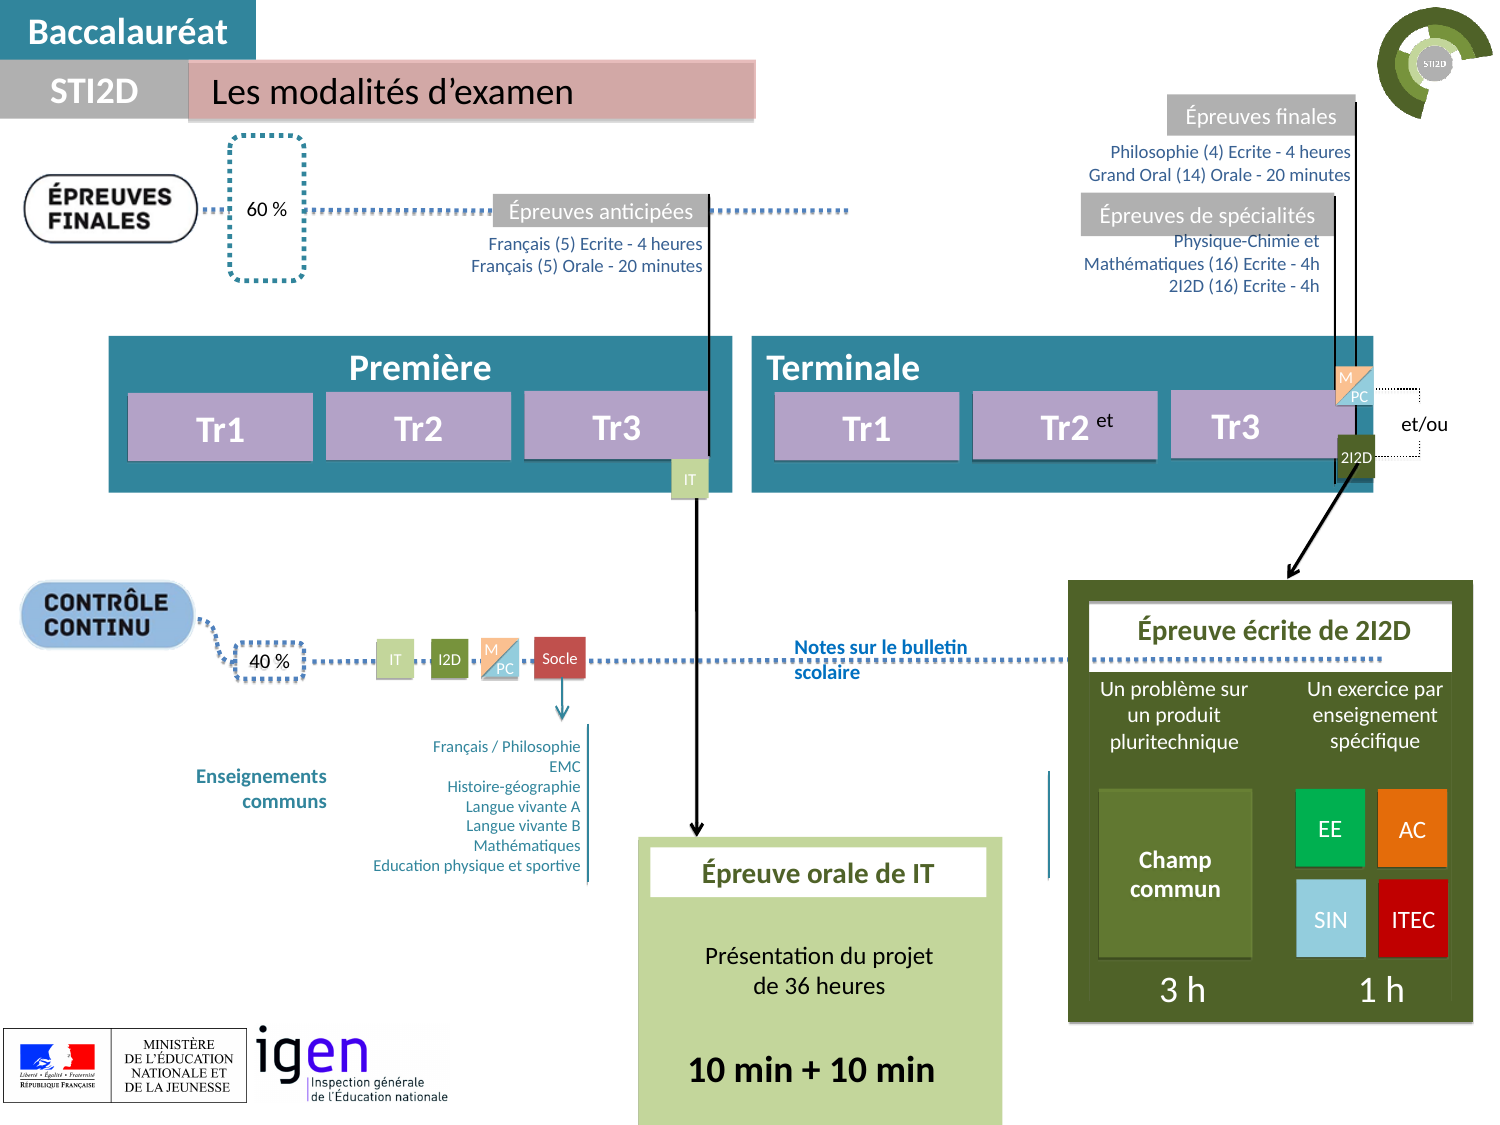

Baccalauréat
STI2D
Les modalités d’examen
Épreuves finales
Philosophie (4) Ecrite - 4 heures
Grand Oral (14) Orale - 20 minutes
60 %
Épreuves de spécialités
Épreuves anticipées
Physique-Chimie et Mathématiques (16) Ecrite - 4h
2I2D (16) Ecrite - 4h
Français (5) Ecrite - 4 heures
Français (5) Orale - 20 minutes
Première
Terminale
M
PC
 Tr3
Tr3
Tr2
Tr2
Tr1
Tr1
et
et/ou
2I2D
IT
Épreuve écrite de 2I2D
Un exercice par enseignement spécifique
Un problème sur un produit pluritechnique
Champ commun
EE
AC
SIN
ITEC
1 h
3 h
Notes sur le bulletin scolaire
M
PC
Socle
IT
I2D
40 %
Français / Philosophie
EMC
Histoire-géographie
Langue vivante A
Langue vivante B
Mathématiques
Education physique et sportive
Enseignements communs
Épreuve orale de IT
Présentation du projet
de 36 heures
10 min + 10 min